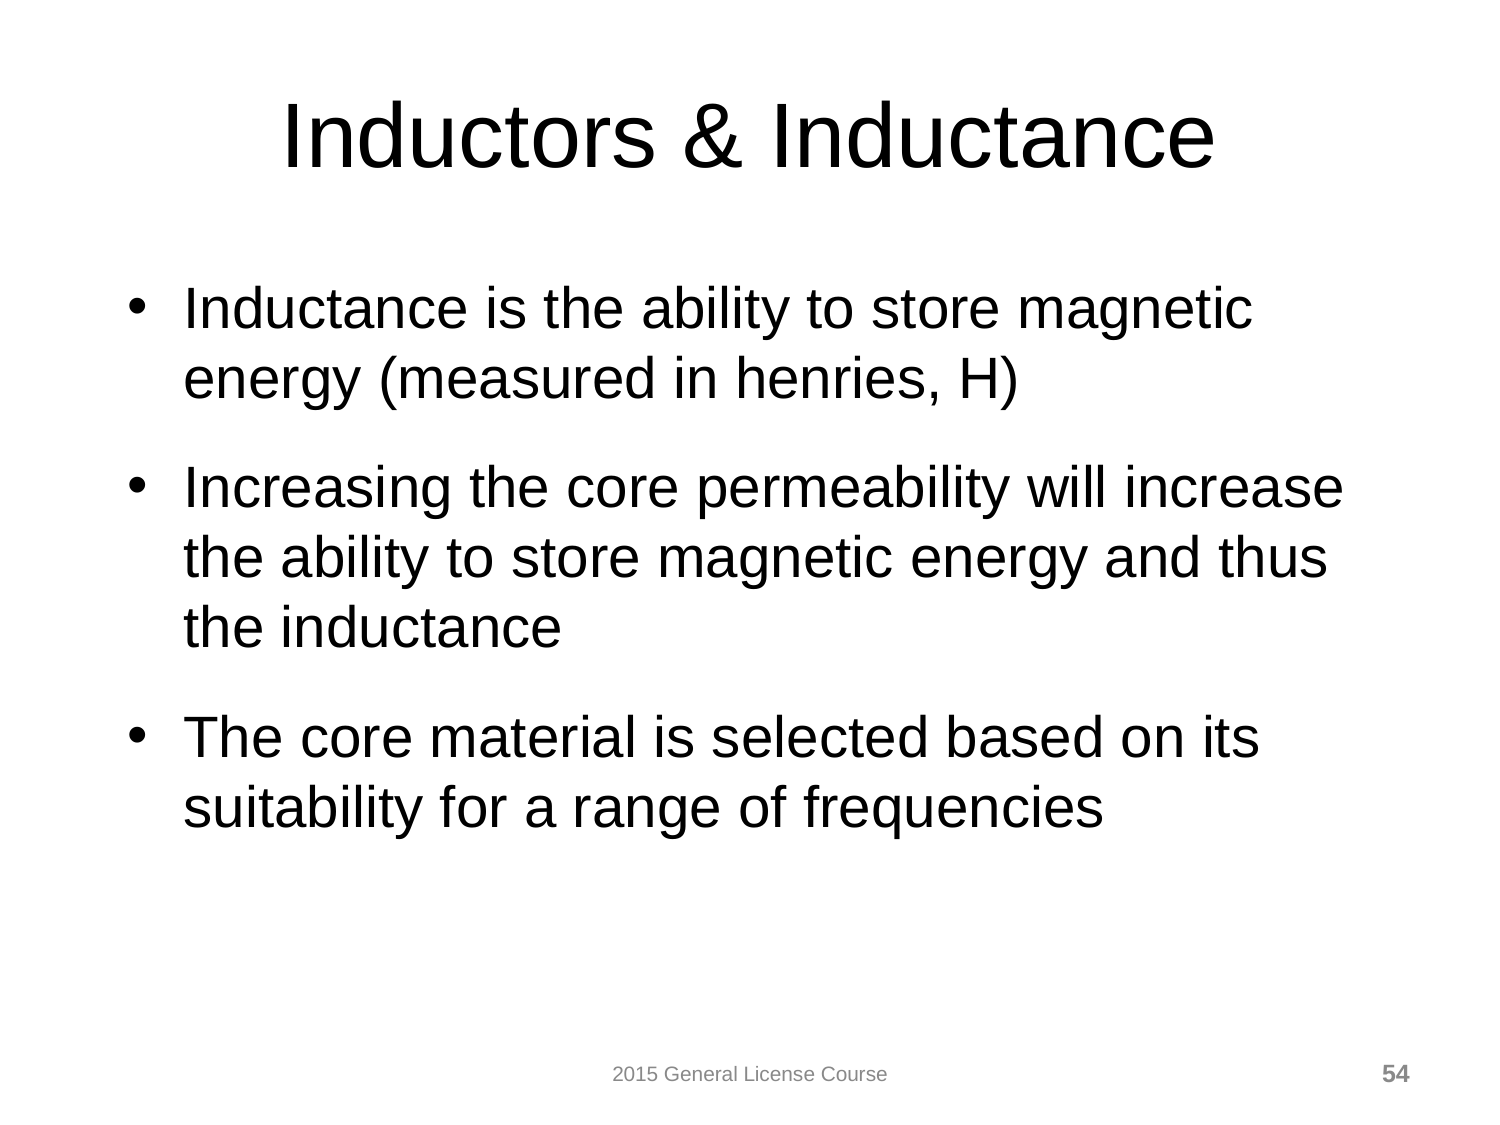

Inductors & Inductance
Inductance is the ability to store magnetic energy (measured in henries, H)
Increasing the core permeability will increase the ability to store magnetic energy and thus the inductance
The core material is selected based on its suitability for a range of frequencies
2015 General License Course